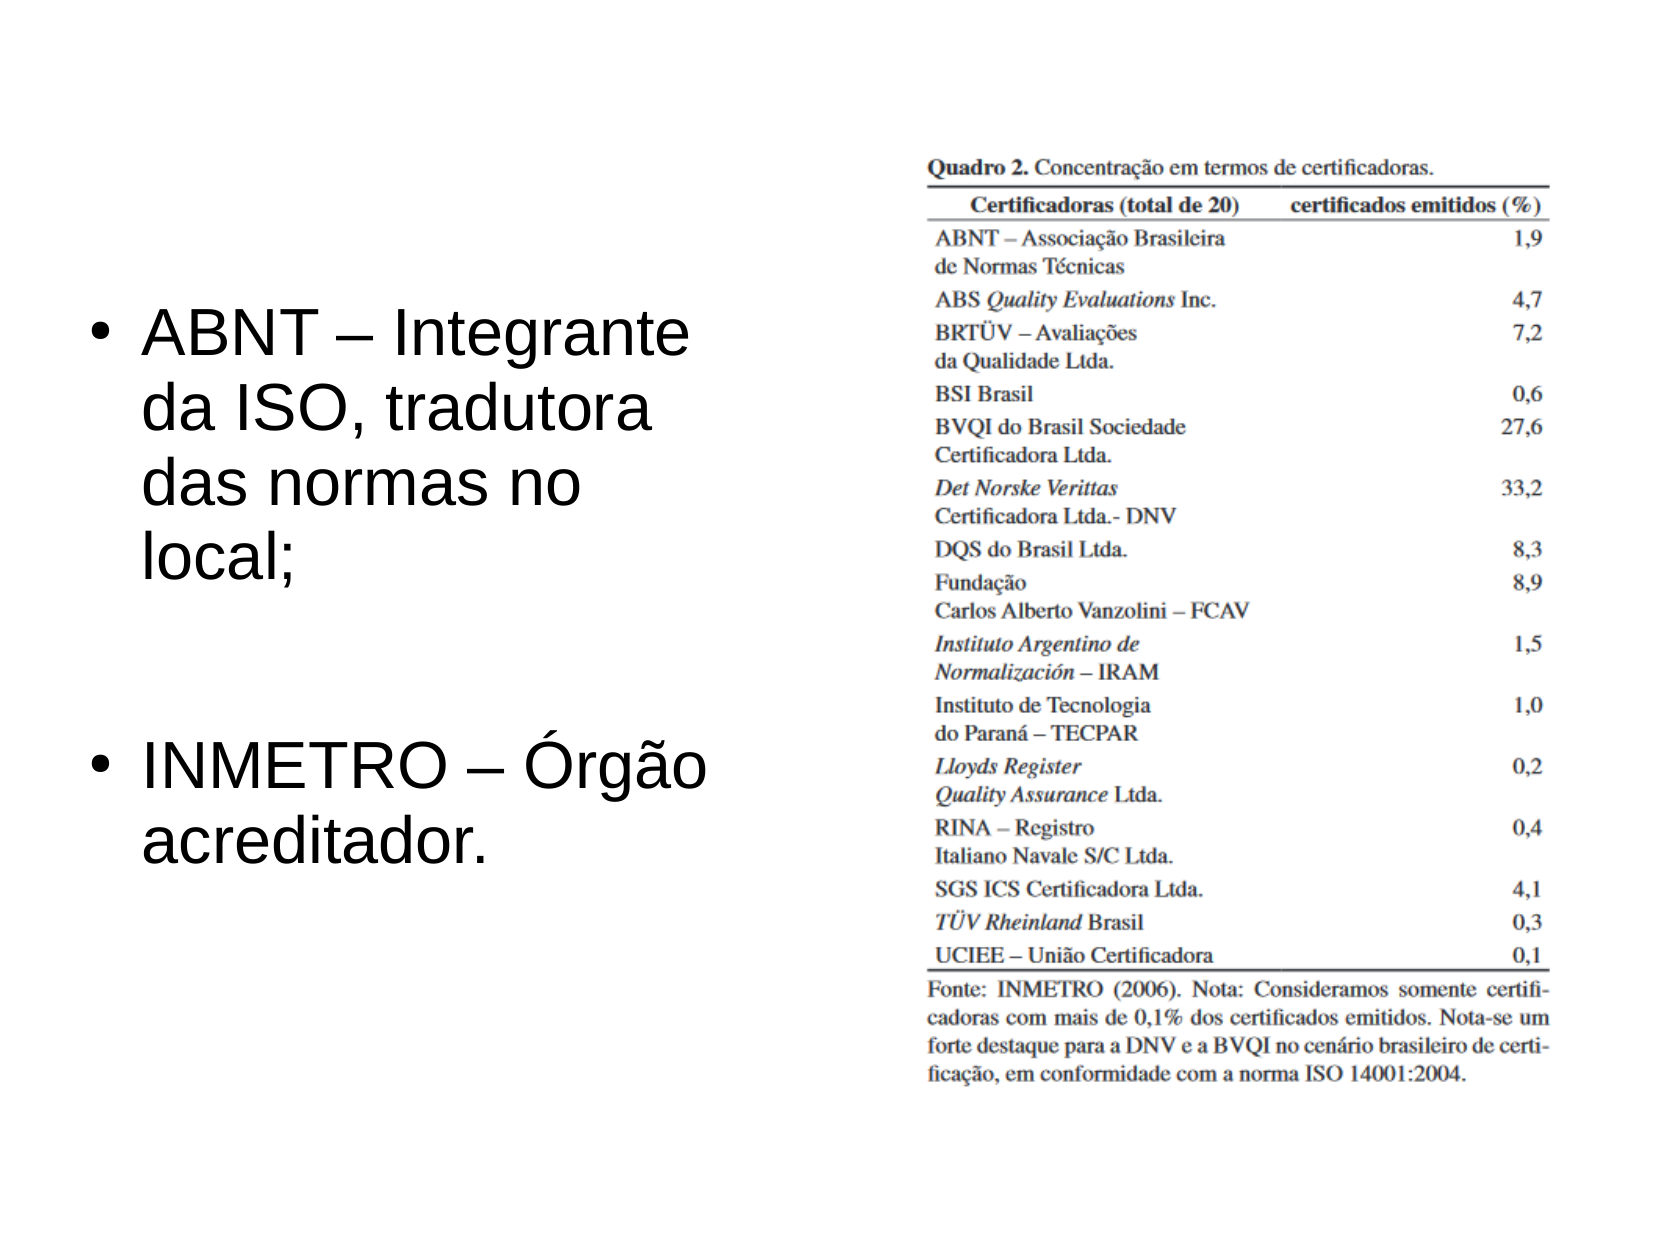

#
ABNT – Integrante da ISO, tradutora das normas no local;
INMETRO – Órgão acreditador.